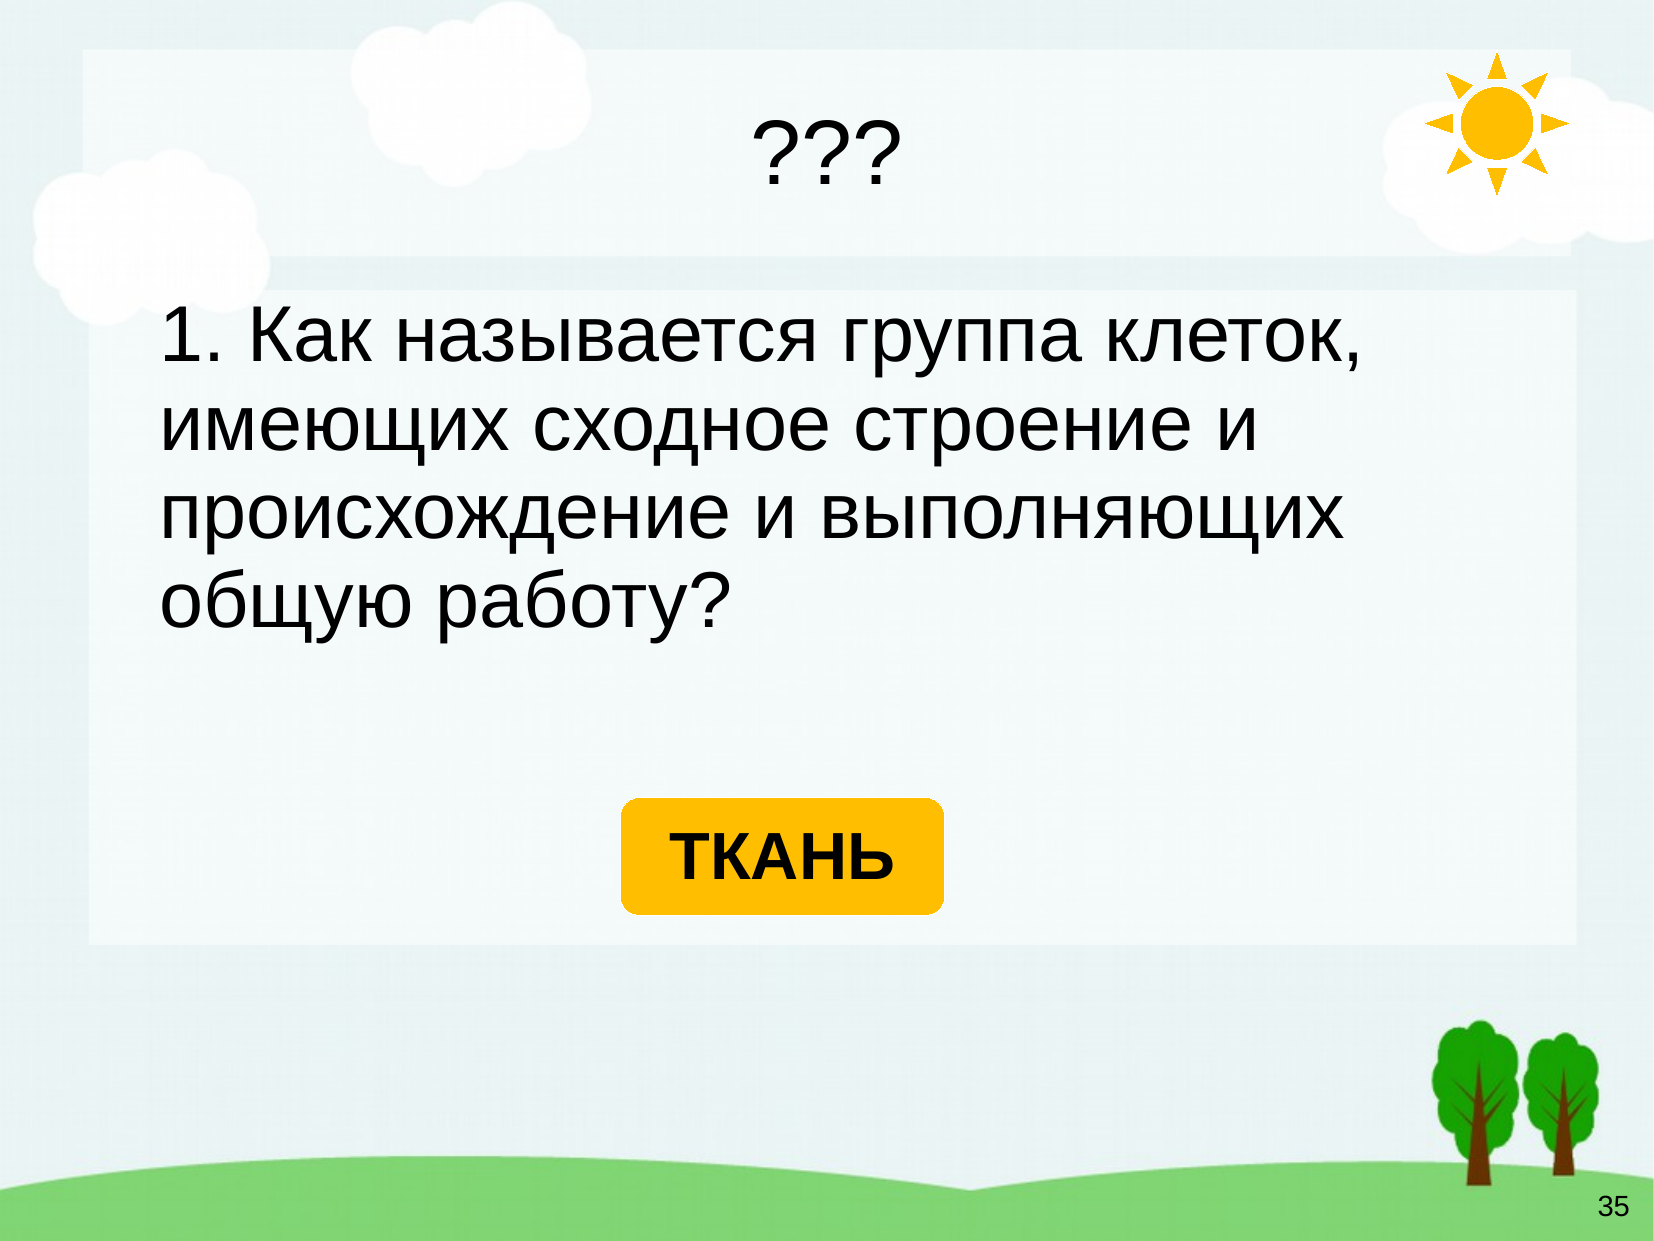

# ???
1. Как называется группа клеток, имеющих сходное строение и происхождение и выполняющих общую работу?
ТКАНЬ
35